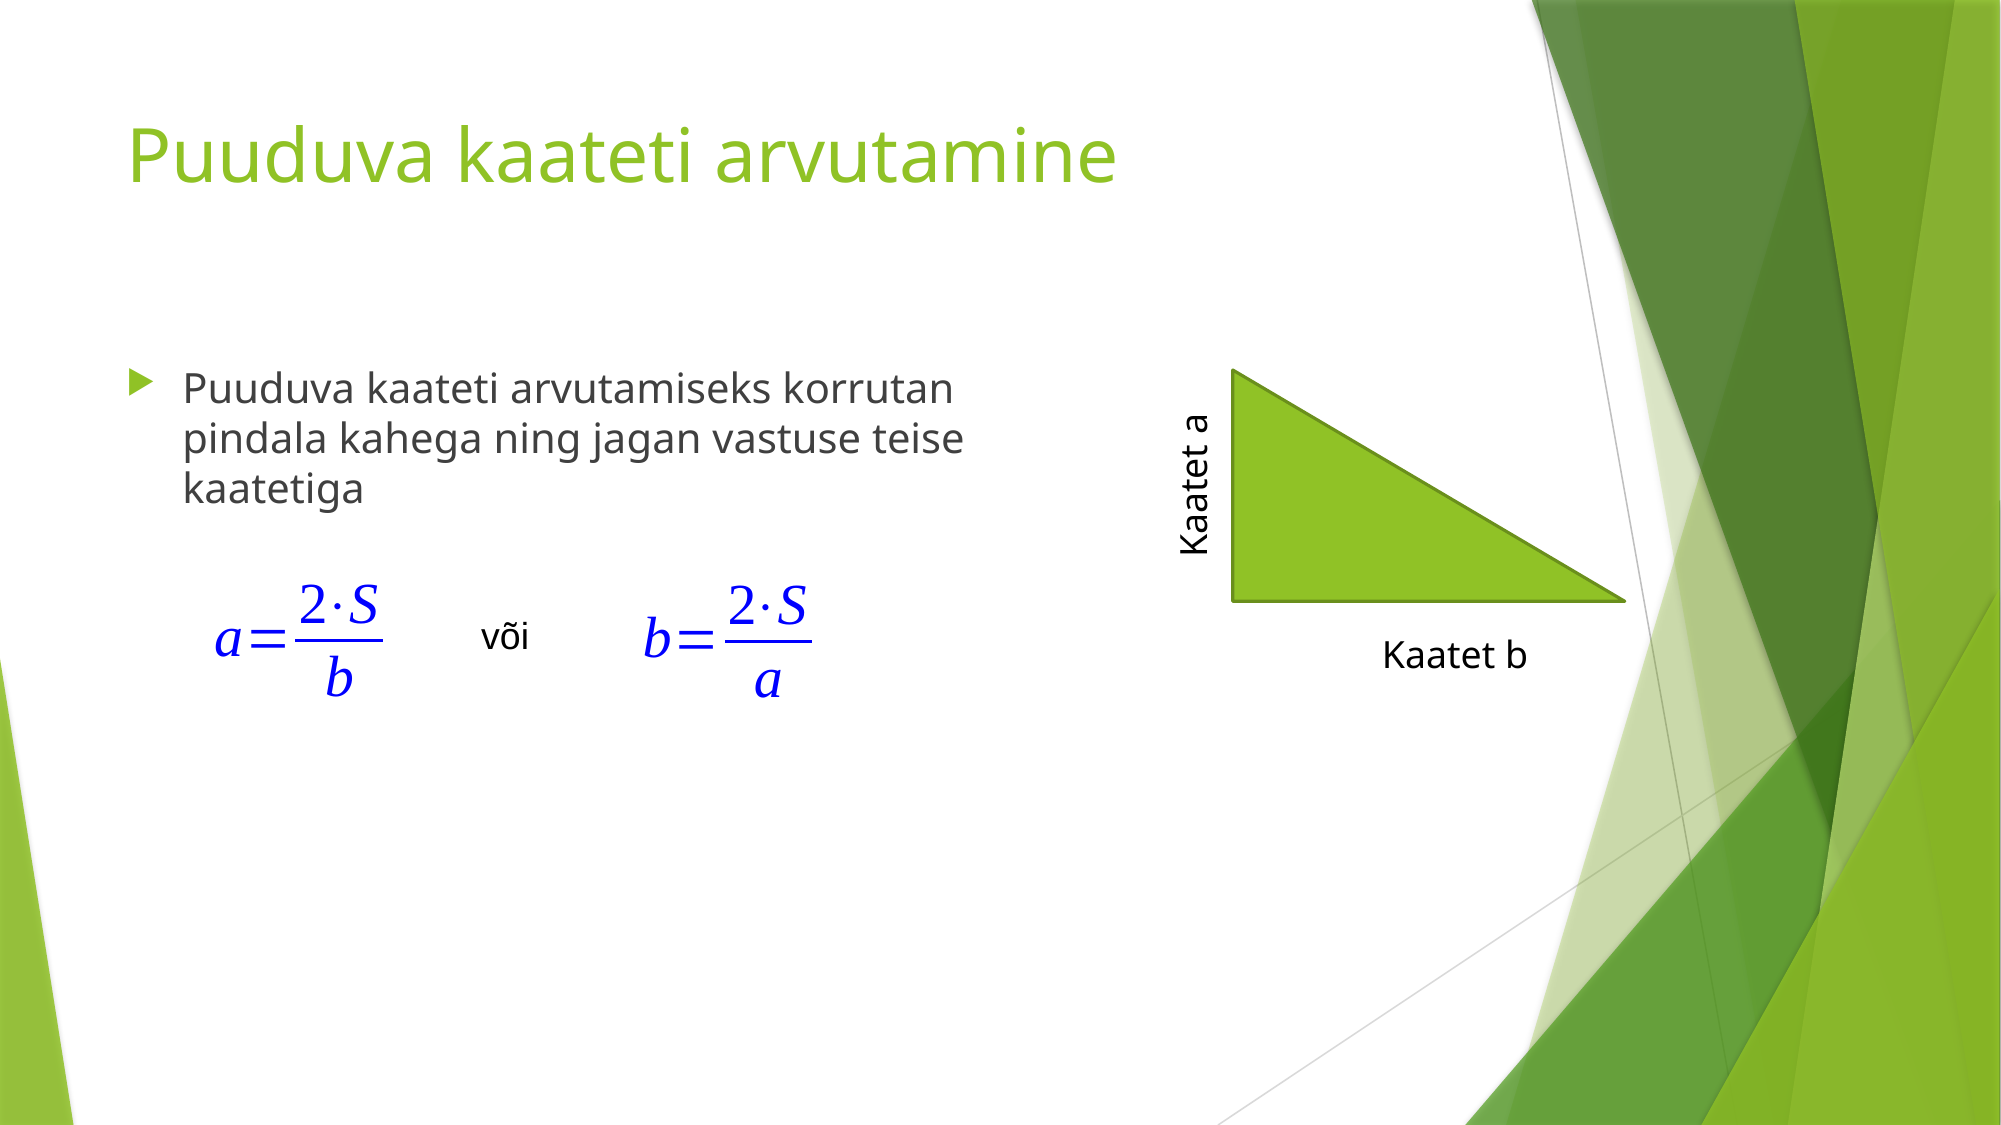

# Puuduva kaateti arvutamine
Puuduva kaateti arvutamiseks korrutan pindala kahega ning jagan vastuse teise kaatetiga
Kaatet a
või
Kaatet b